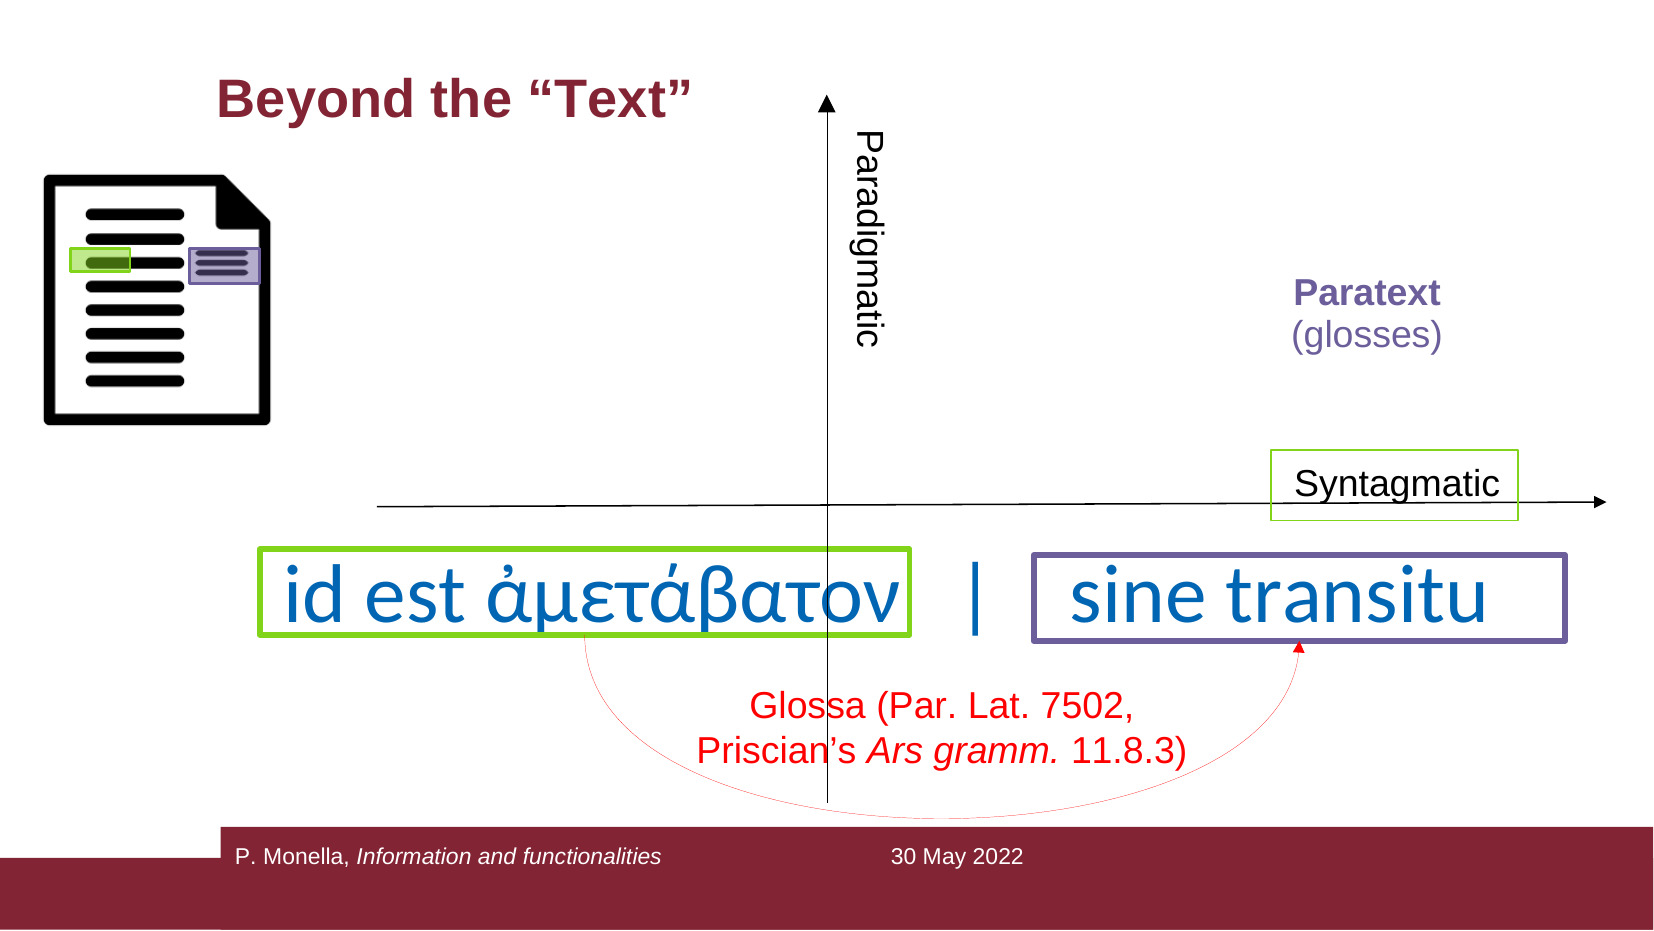

# Beyond the “Text”
Paratext
(glosses)
 Paradigmatic
											Syntagmatic
id est ἀμετάβατον | sine transitu